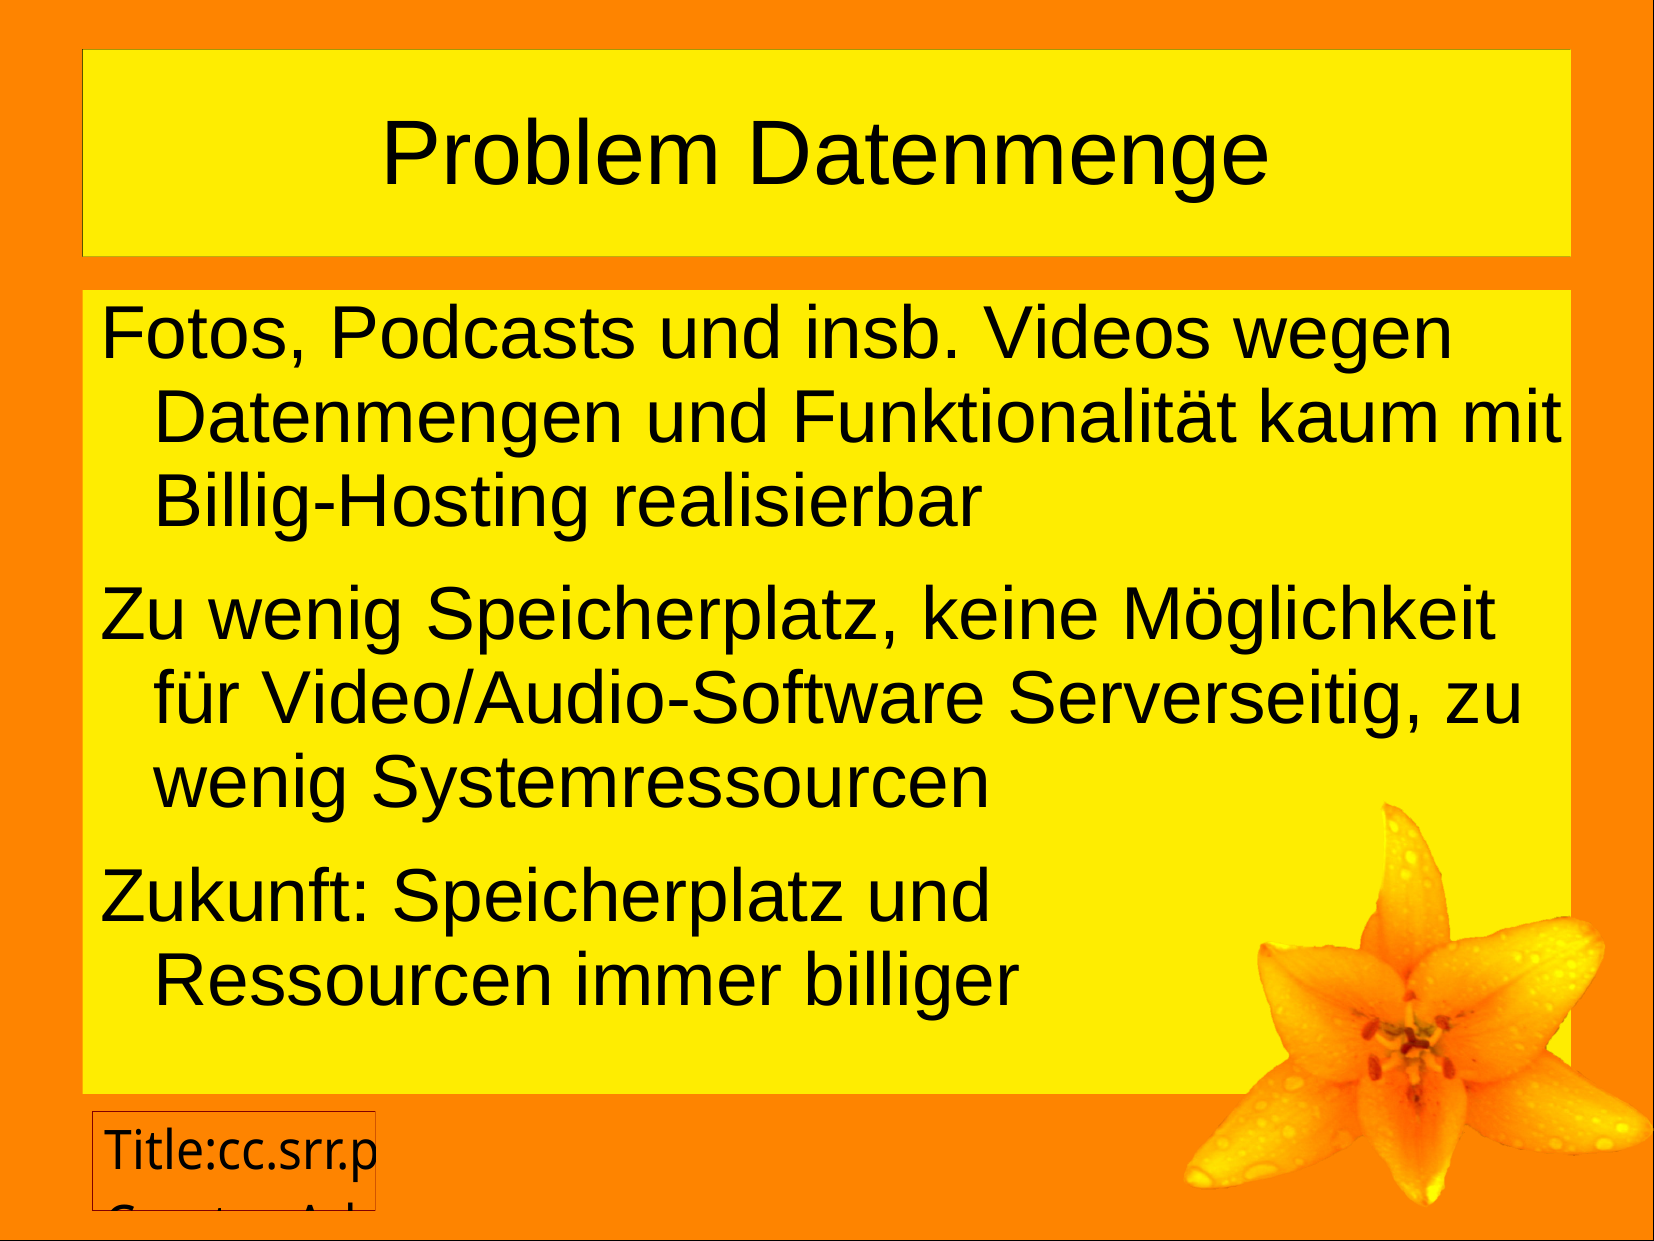

# Problem Datenmenge
Fotos, Podcasts und insb. Videos wegen Datenmengen und Funktionalität kaum mit Billig-Hosting realisierbar
Zu wenig Speicherplatz, keine Möglichkeit für Video/Audio-Software Serverseitig, zu wenig Systemressourcen
Zukunft: Speicherplatz und
Ressourcen immer billiger